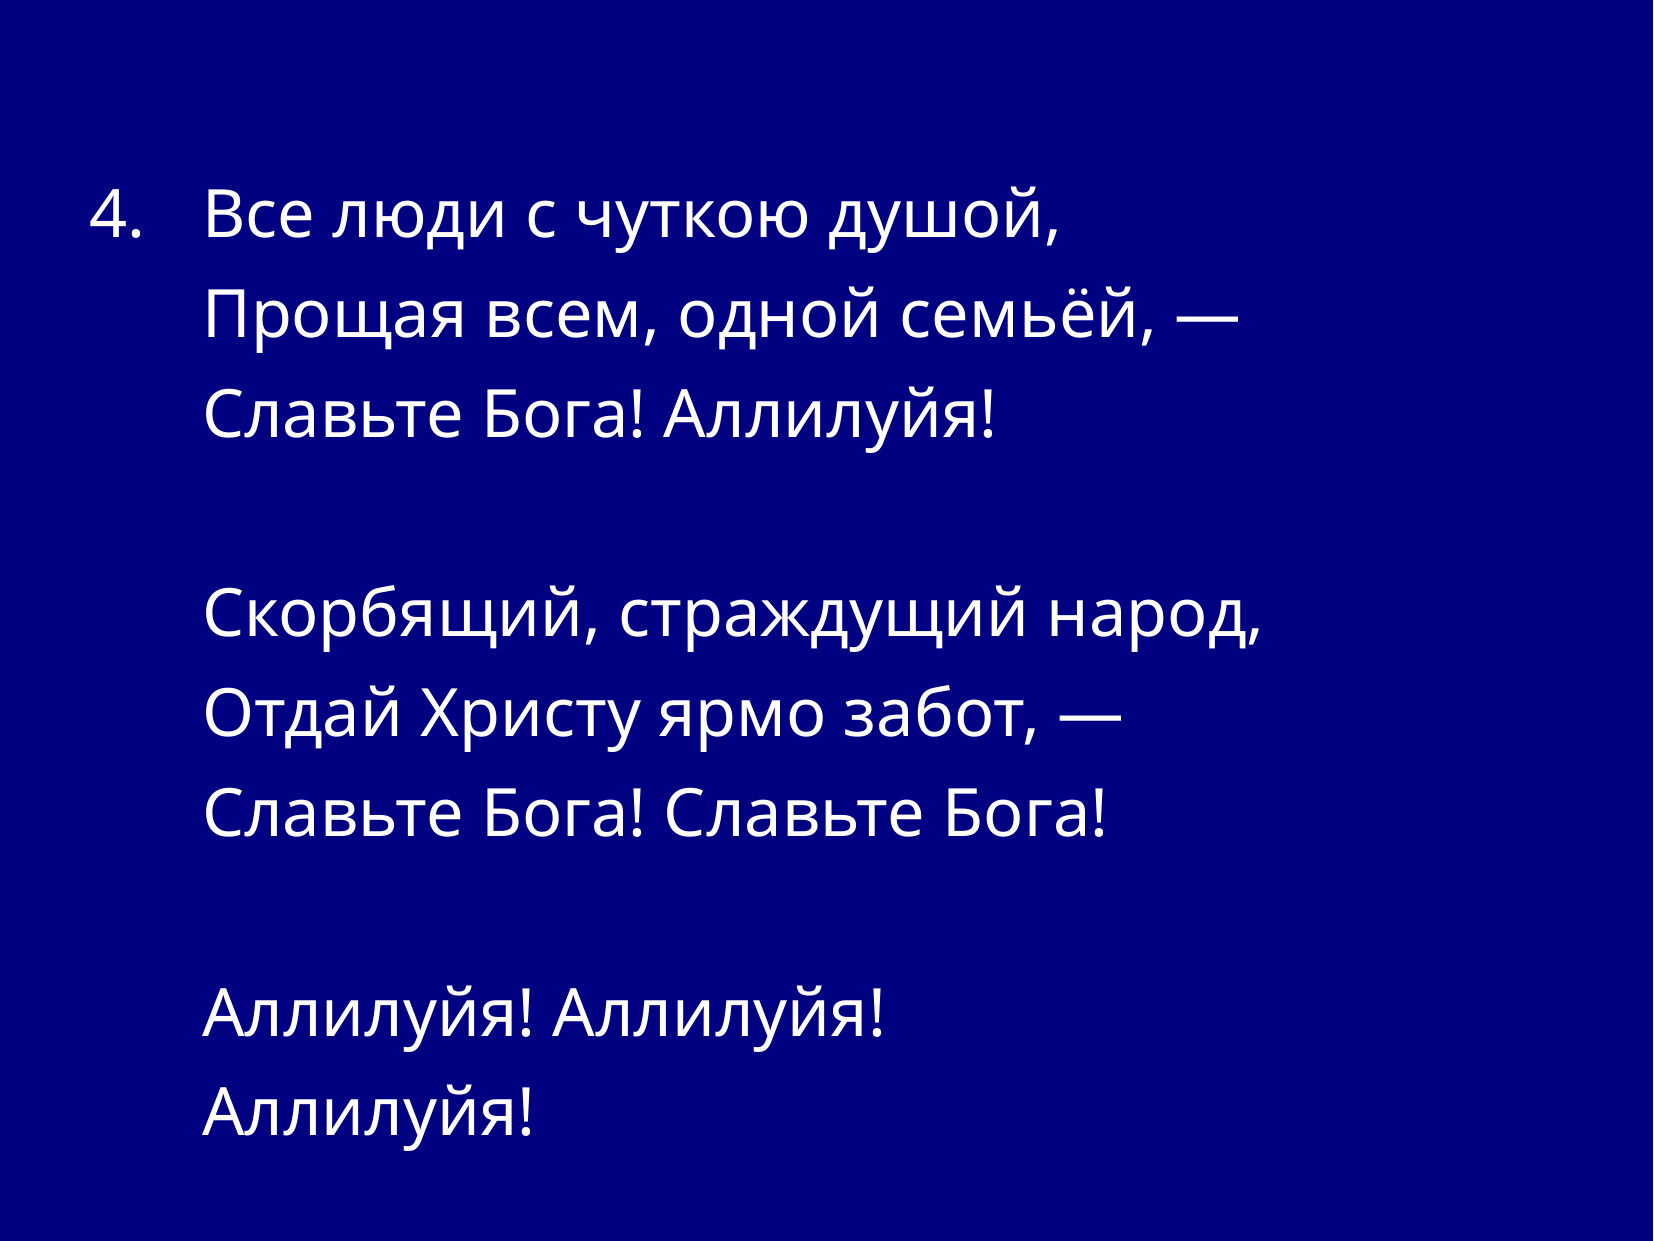

4.	Все люди с чуткою душой,
	Прощая всем, одной семьёй, ―
	Славьте Бога! Аллилуйя!
	Скорбящий, страждущий народ,
	Отдай Христу ярмо забот, ―
	Славьте Бога! Славьте Бога!
	Аллилуйя! Аллилуйя!
	Аллилуйя!